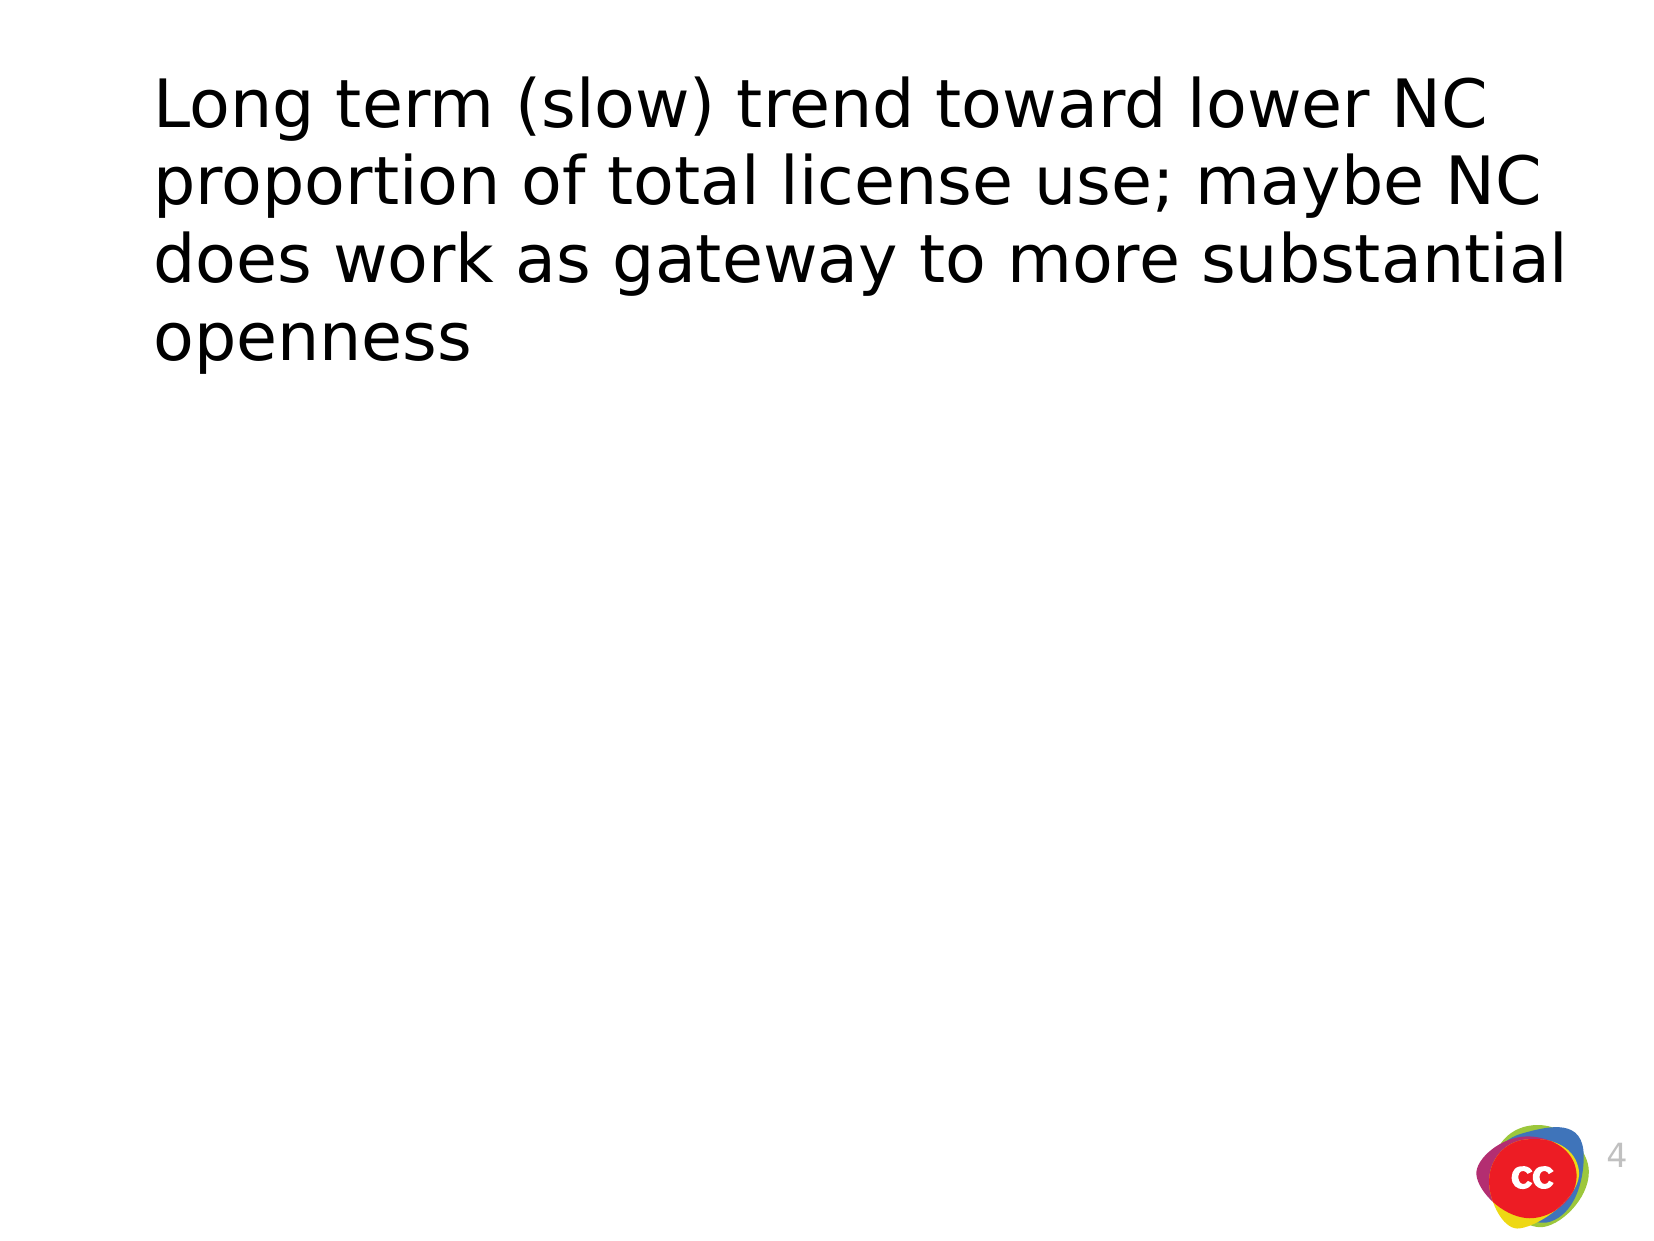

# Long term (slow) trend toward lower NC proportion of total license use; maybe NC does work as gateway to more substantial openness